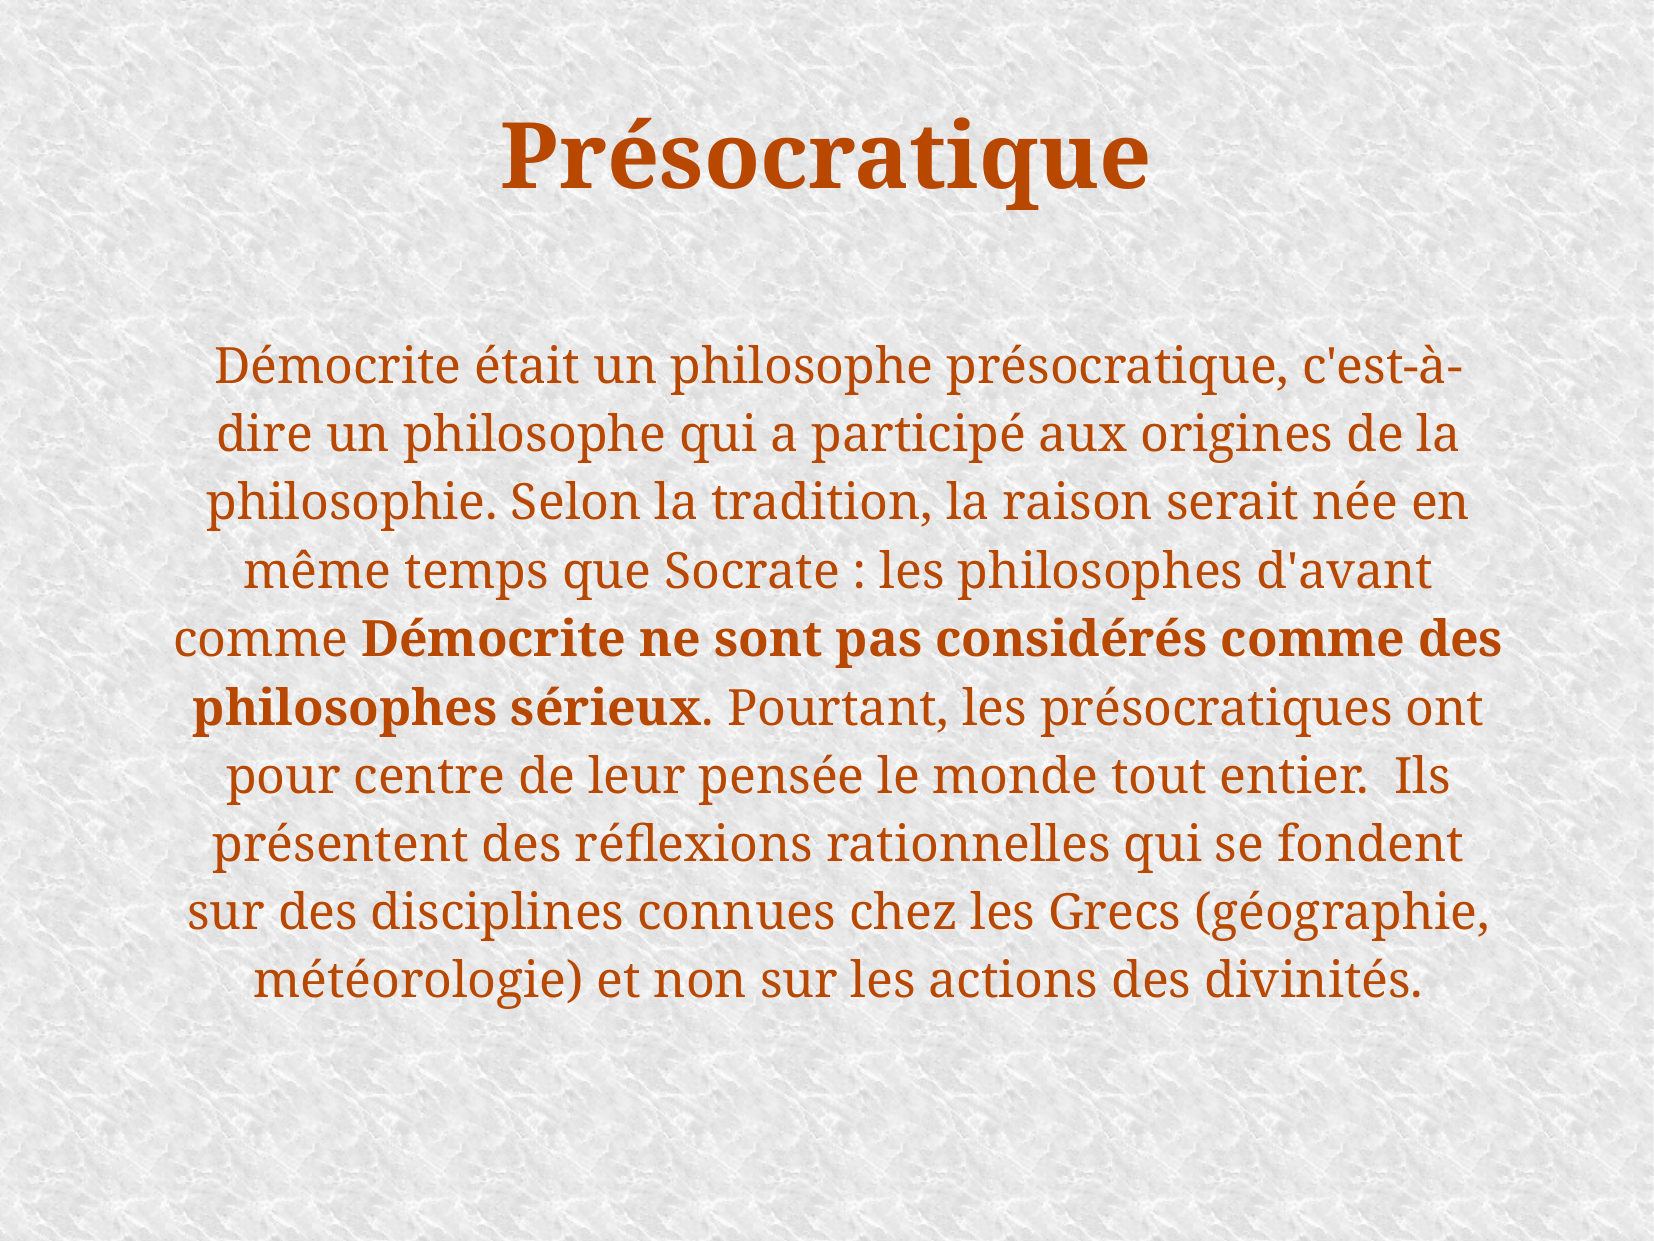

# Présocratique
Démocrite était un philosophe présocratique, c'est-à-dire un philosophe qui a participé aux origines de la philosophie. Selon la tradition, la raison serait née en même temps que Socrate : les philosophes d'avant comme Démocrite ne sont pas considérés comme des philosophes sérieux. Pourtant, les présocratiques ont pour centre de leur pensée le monde tout entier. Ils présentent des réflexions rationnelles qui se fondent sur des disciplines connues chez les Grecs (géographie, météorologie) et non sur les actions des divinités.